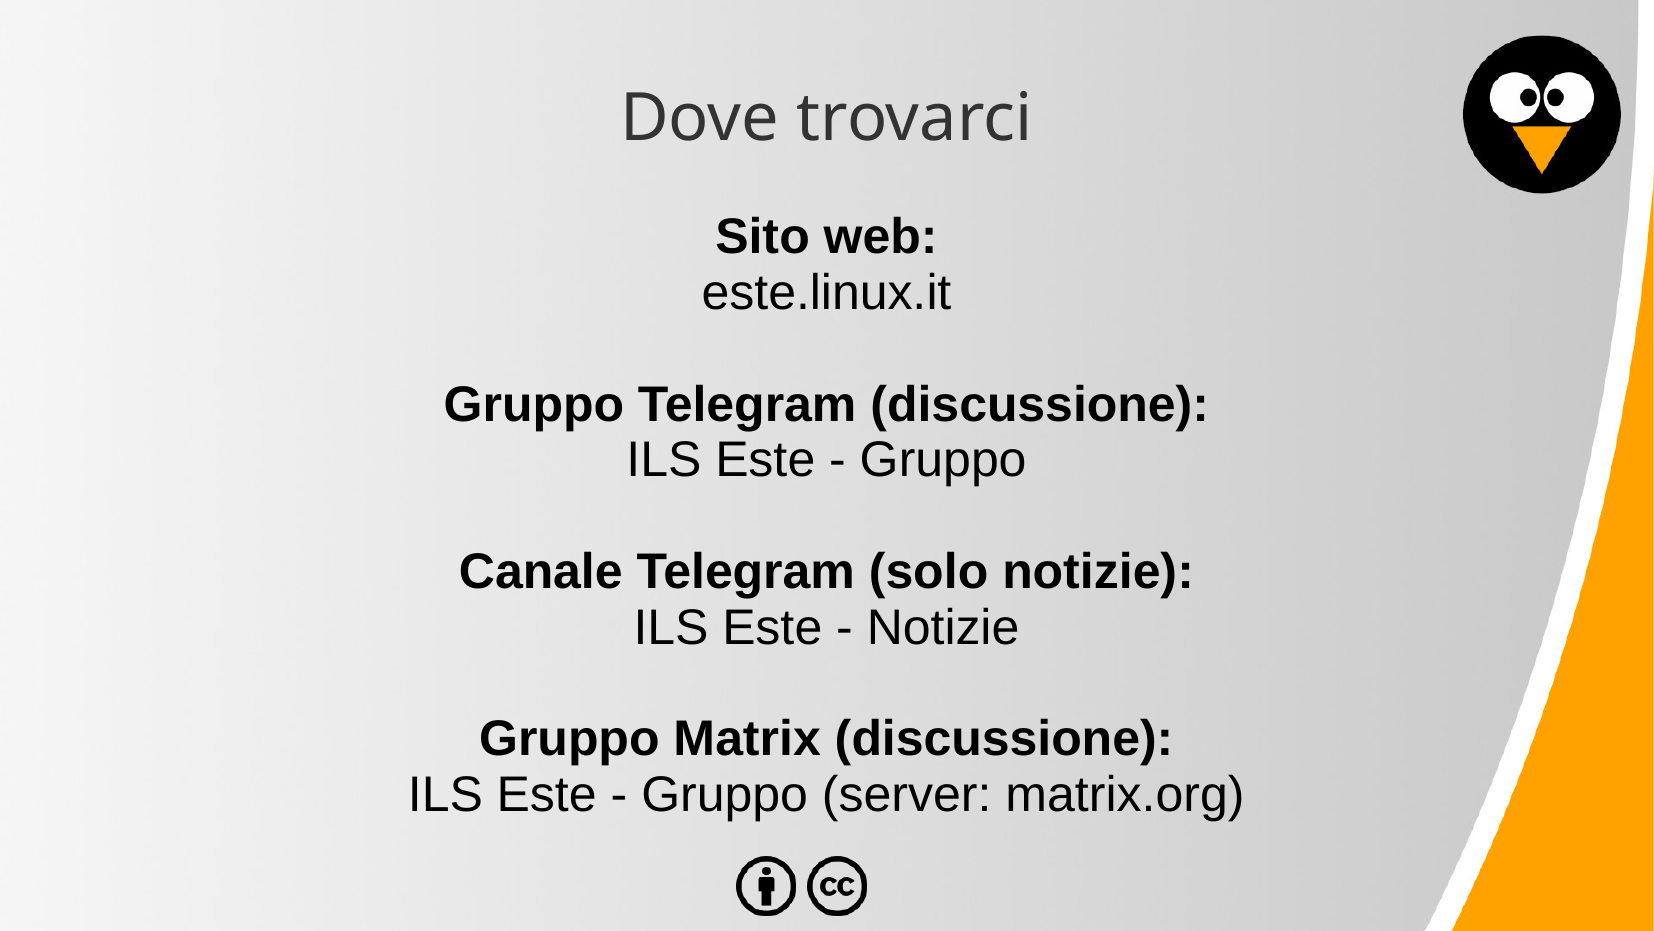

Dove trovarci
# Sito web:
este.linux.it
Gruppo Telegram (discussione):
ILS Este - Gruppo
Canale Telegram (solo notizie):
ILS Este - Notizie
Gruppo Matrix (discussione):
ILS Este - Gruppo (server: matrix.org)